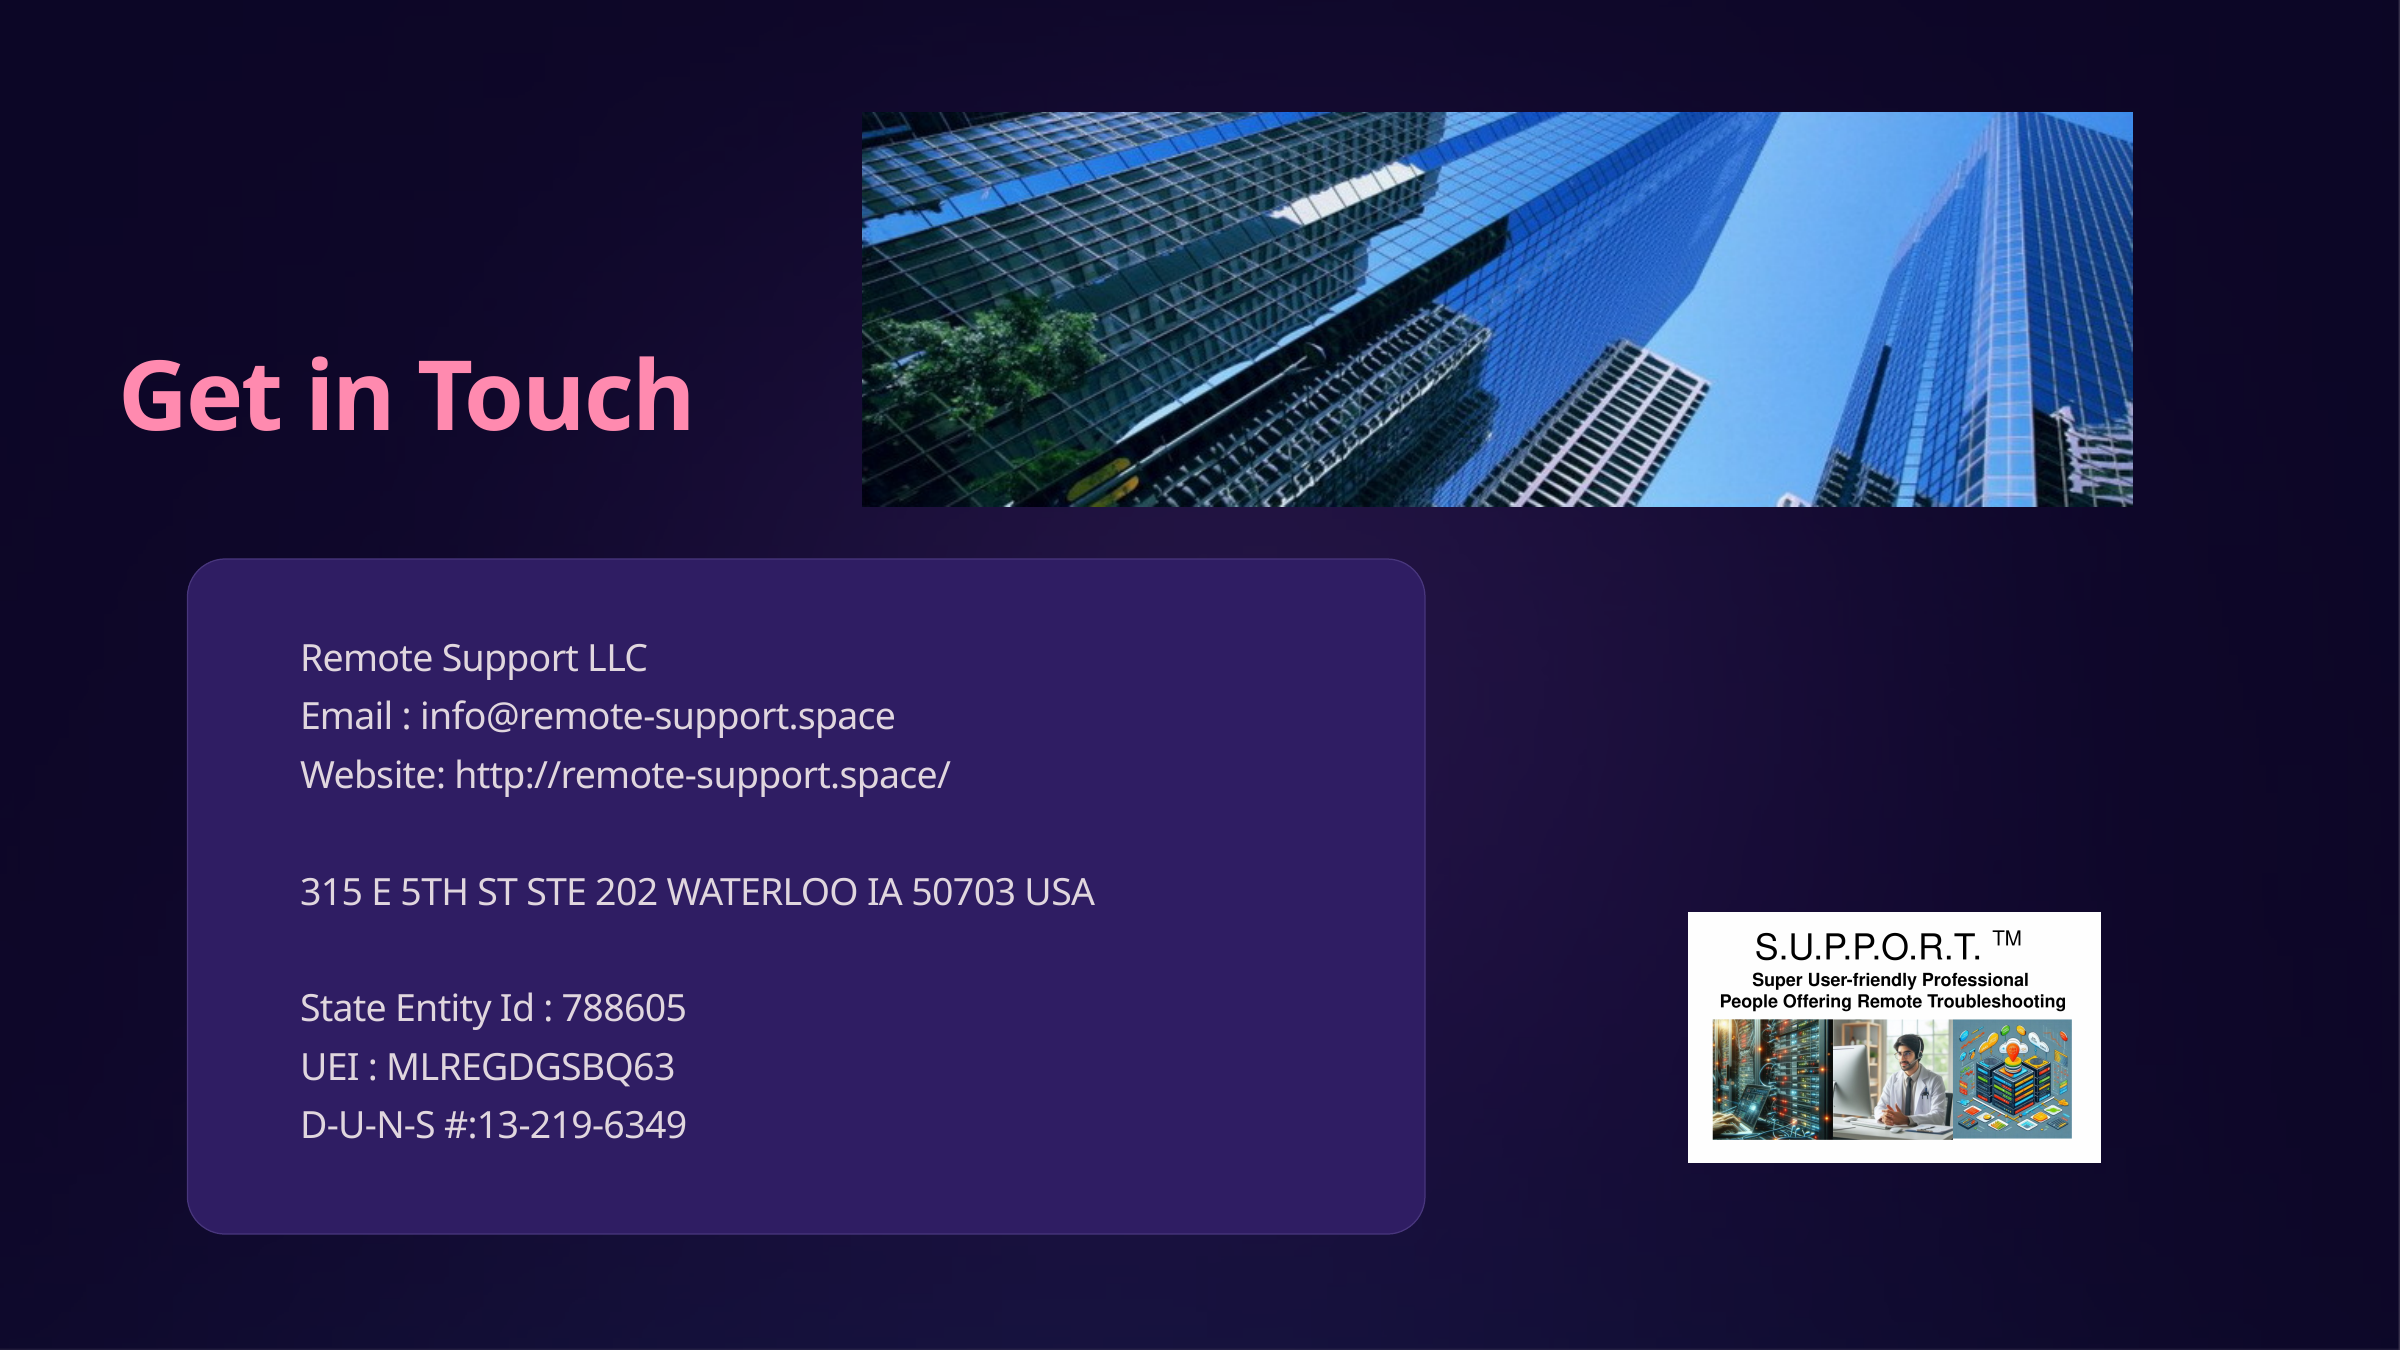

Get in Touch
Remote Support LLC
Email : info@remote-support.space
Website: http://remote-support.space/
315 E 5TH ST STE 202 WATERLOO IA 50703 USA
State Entity Id : 788605
UEI : MLREGDGSBQ63
D-U-N-S #:13-219-6349